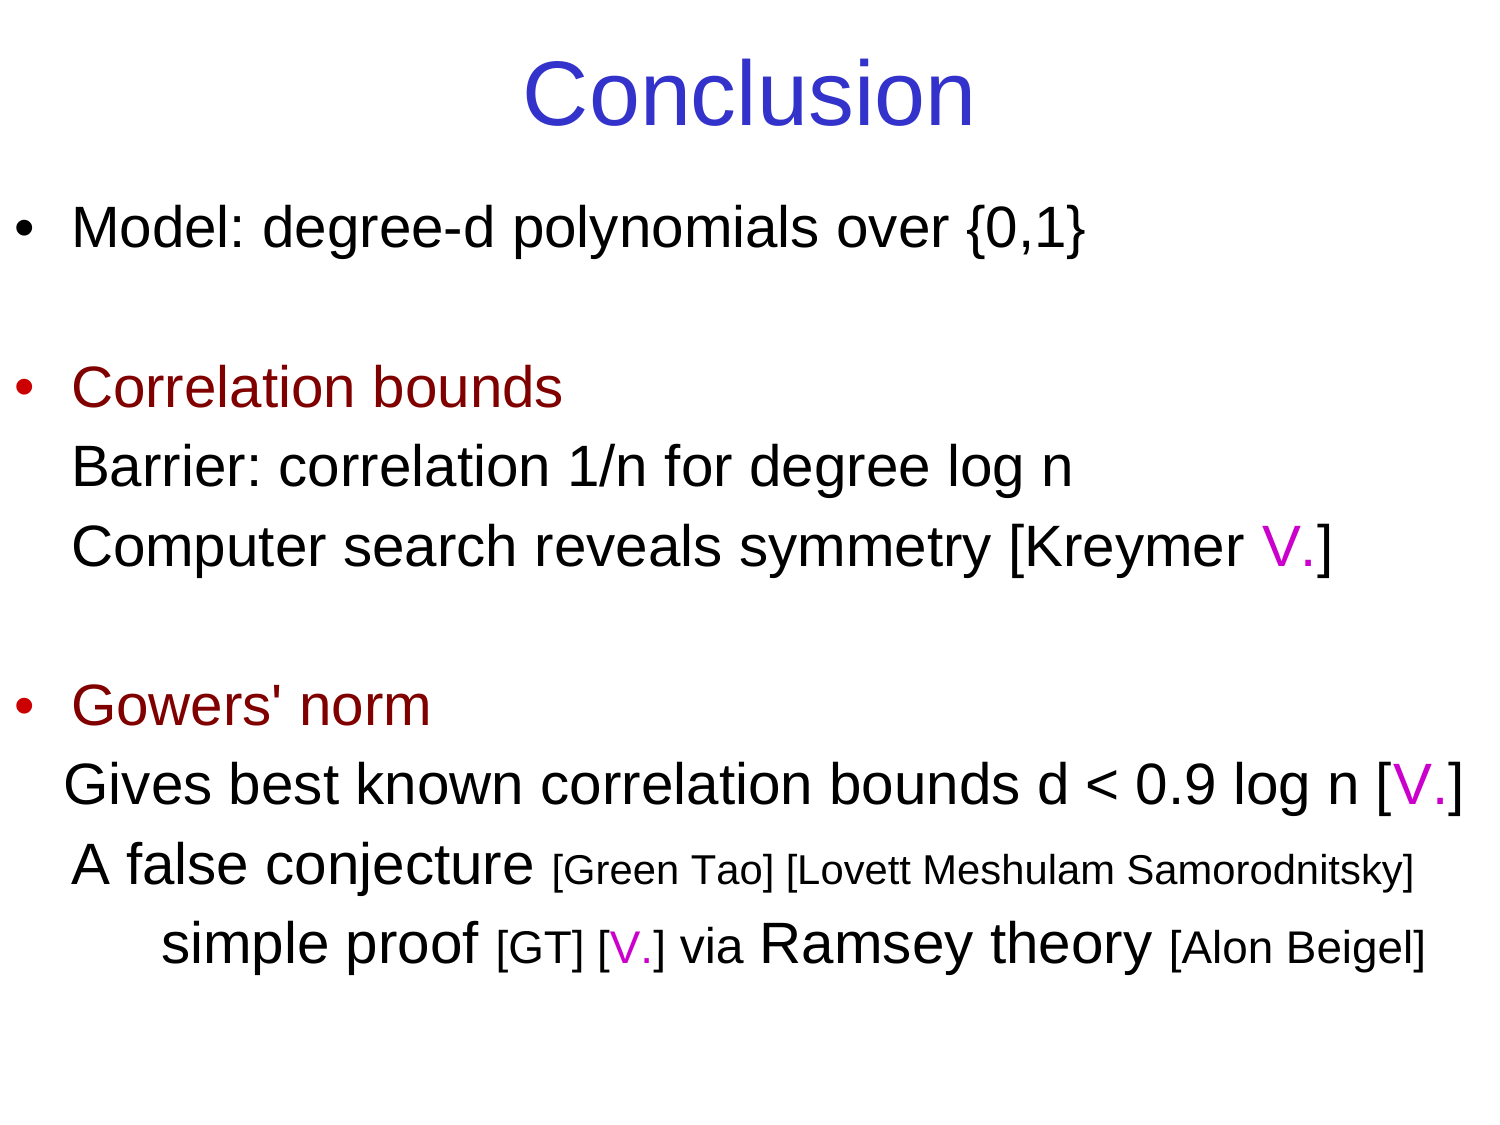

Conclusion
# Model: degree-d polynomials over {0,1}
Correlation bounds
	Barrier: correlation 1/n for degree log n
	Computer search reveals symmetry [Kreymer V.]
Gowers' norm
 Gives best known correlation bounds d < 0.9 log n [V.]
A false conjecture [Green Tao] [Lovett Meshulam Samorodnitsky]
 simple proof [GT] [V.] via Ramsey theory [Alon Beigel]